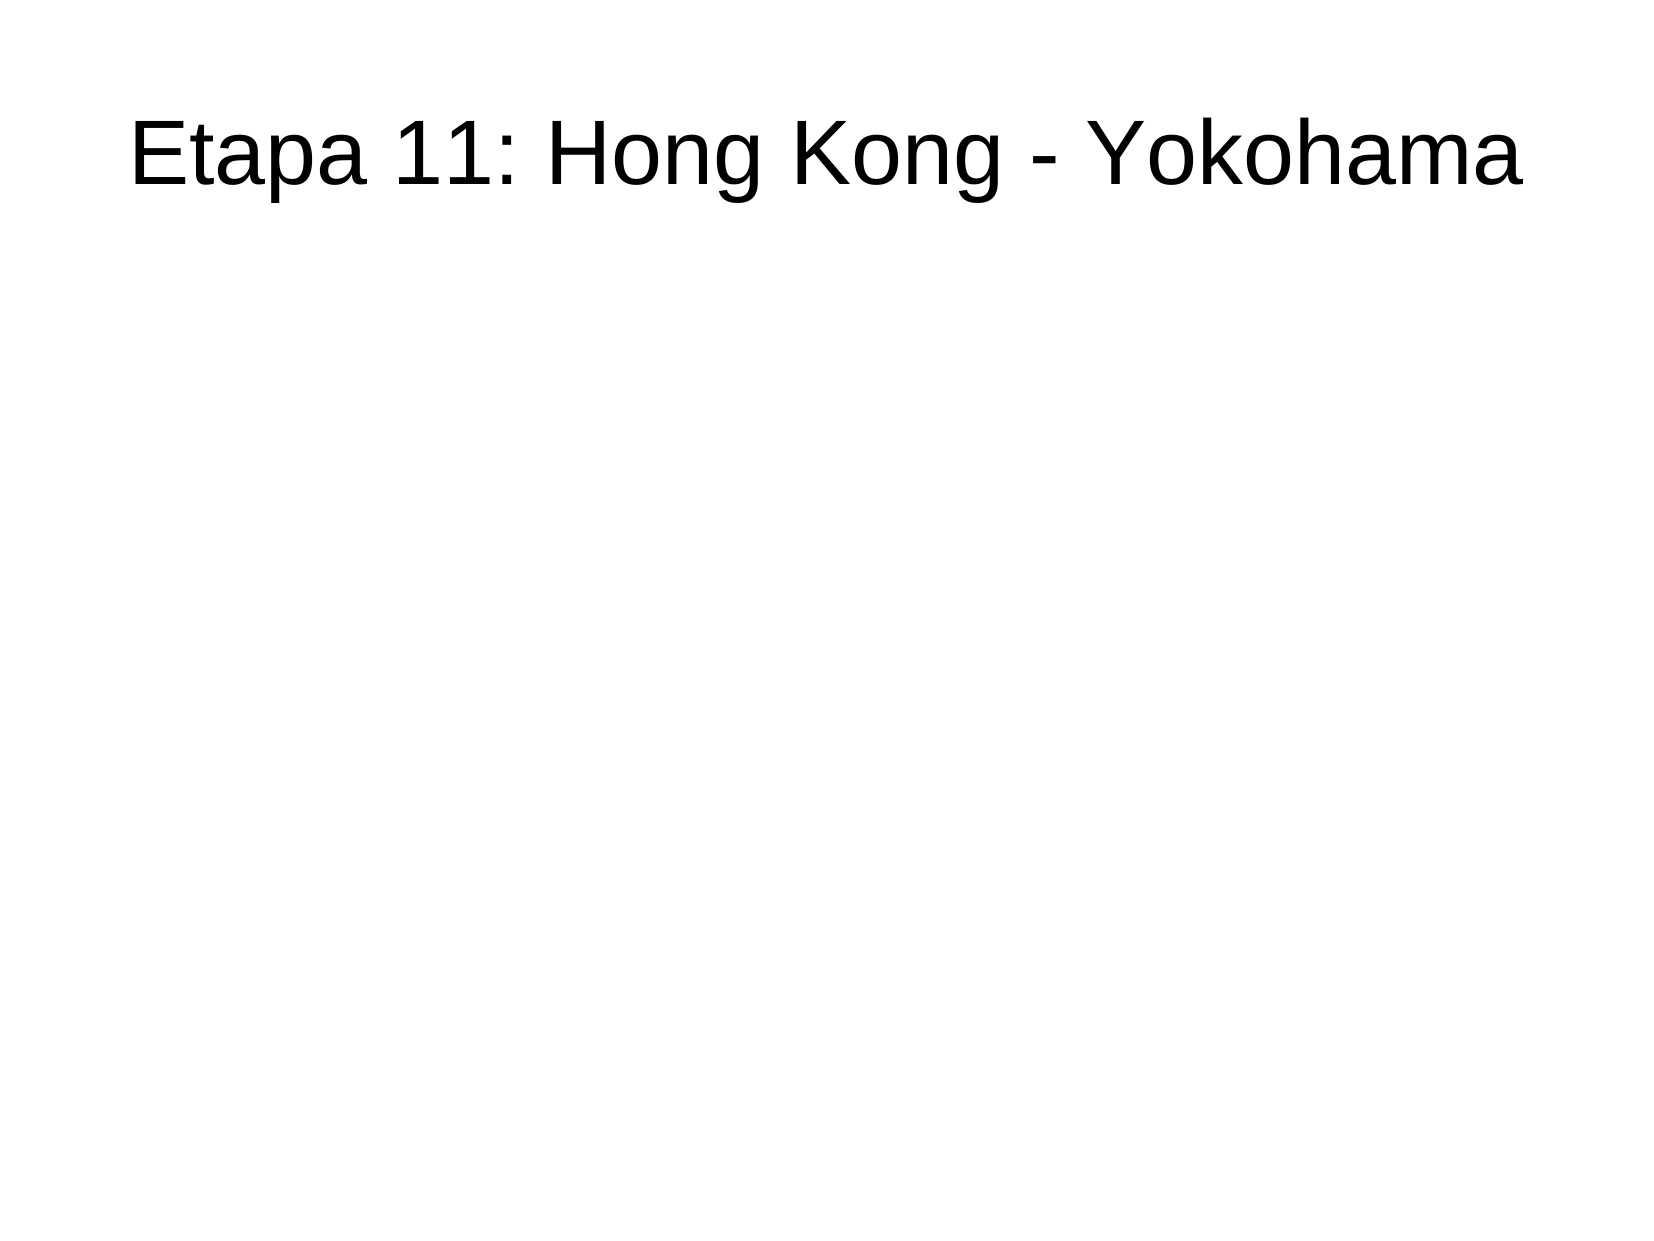

# Etapa 11: Hong Kong - Yokohama